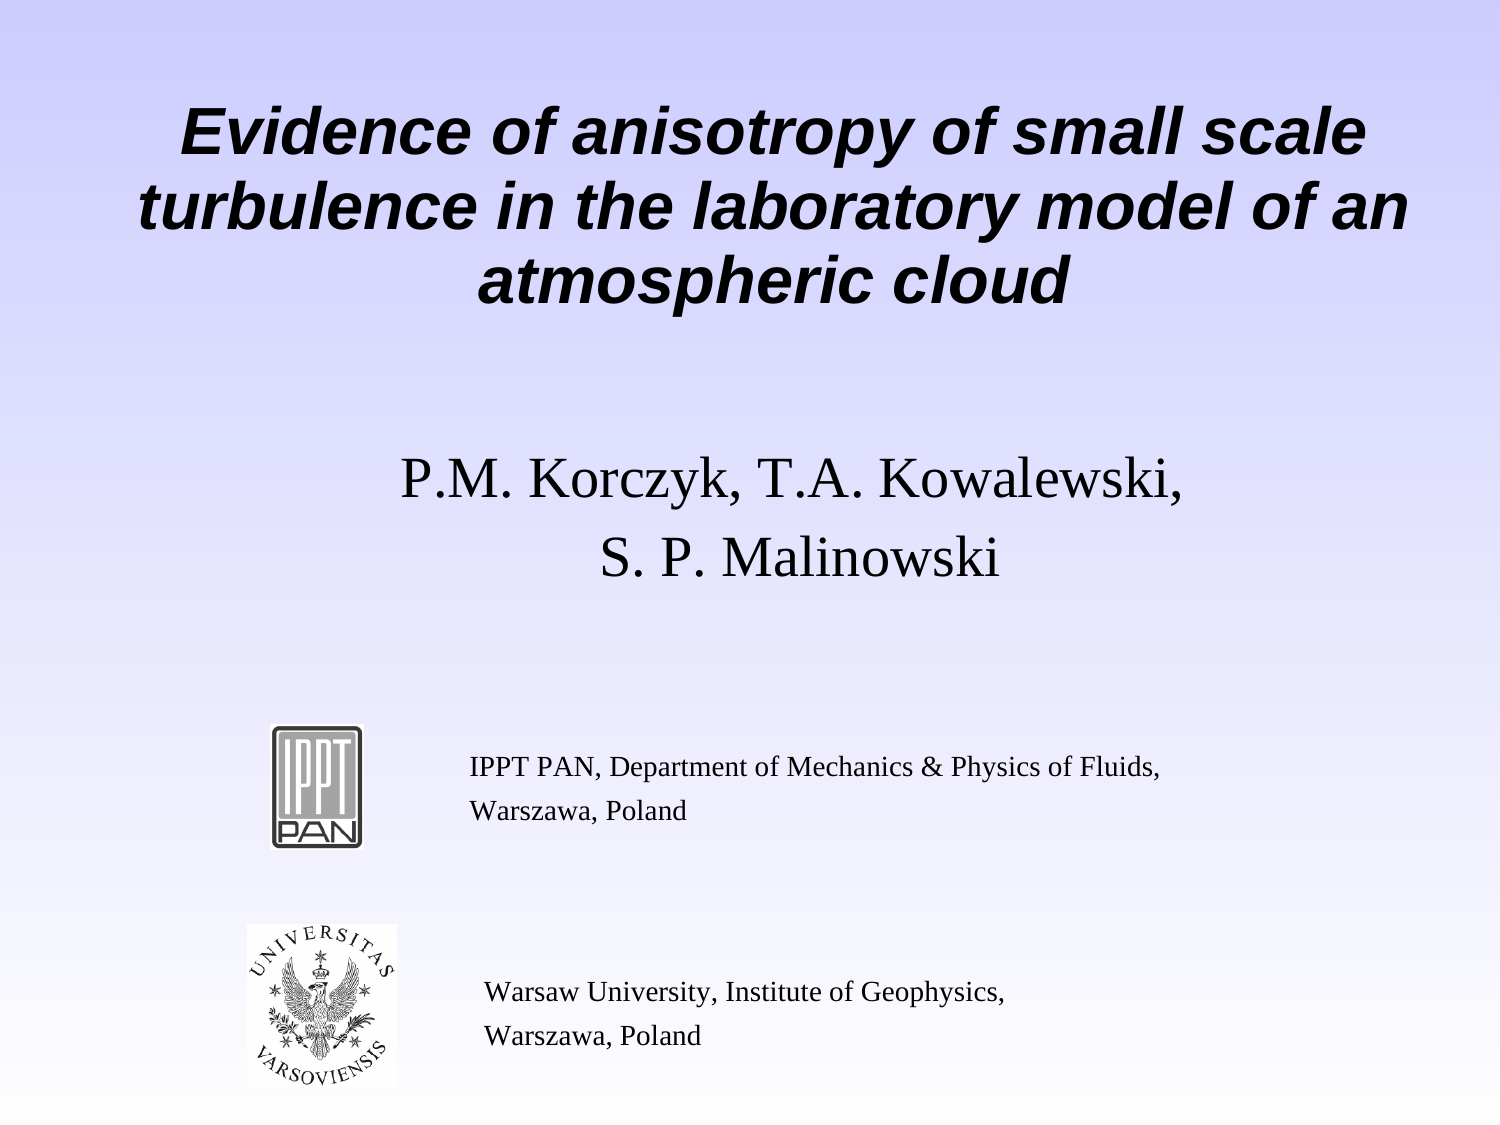

# Evidence of anisotropy of small scale turbulence in the laboratory model of an atmospheric cloud
P.M. Korczyk, T.A. Kowalewski,
S. P. Malinowski
IPPT PAN, Department of Mechanics & Physics of Fluids, Warszawa, Poland
Warsaw University, Institute of Geophysics, Warszawa, Poland